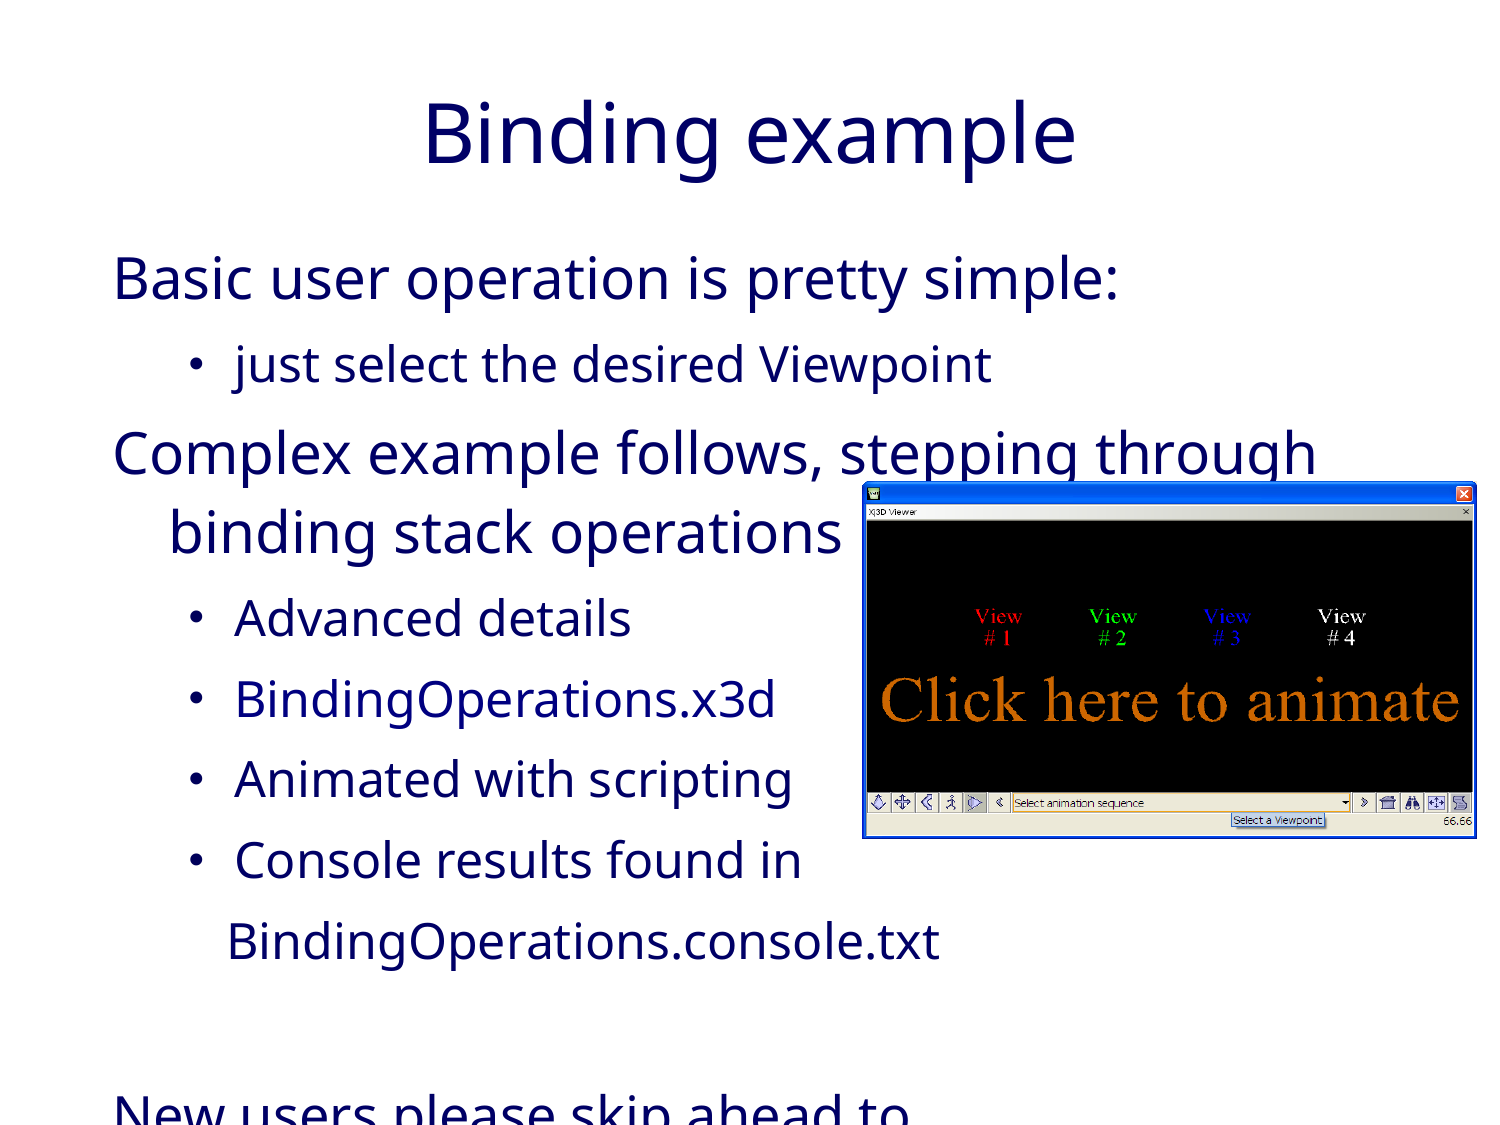

# Binding example
Basic user operation is pretty simple:
just select the desired Viewpoint
Complex example follows, stepping through binding stack operations
Advanced details
BindingOperations.x3d
Animated with scripting
Console results found in
 BindingOperations.console.txt
New users please skip ahead to Nodes and Examples